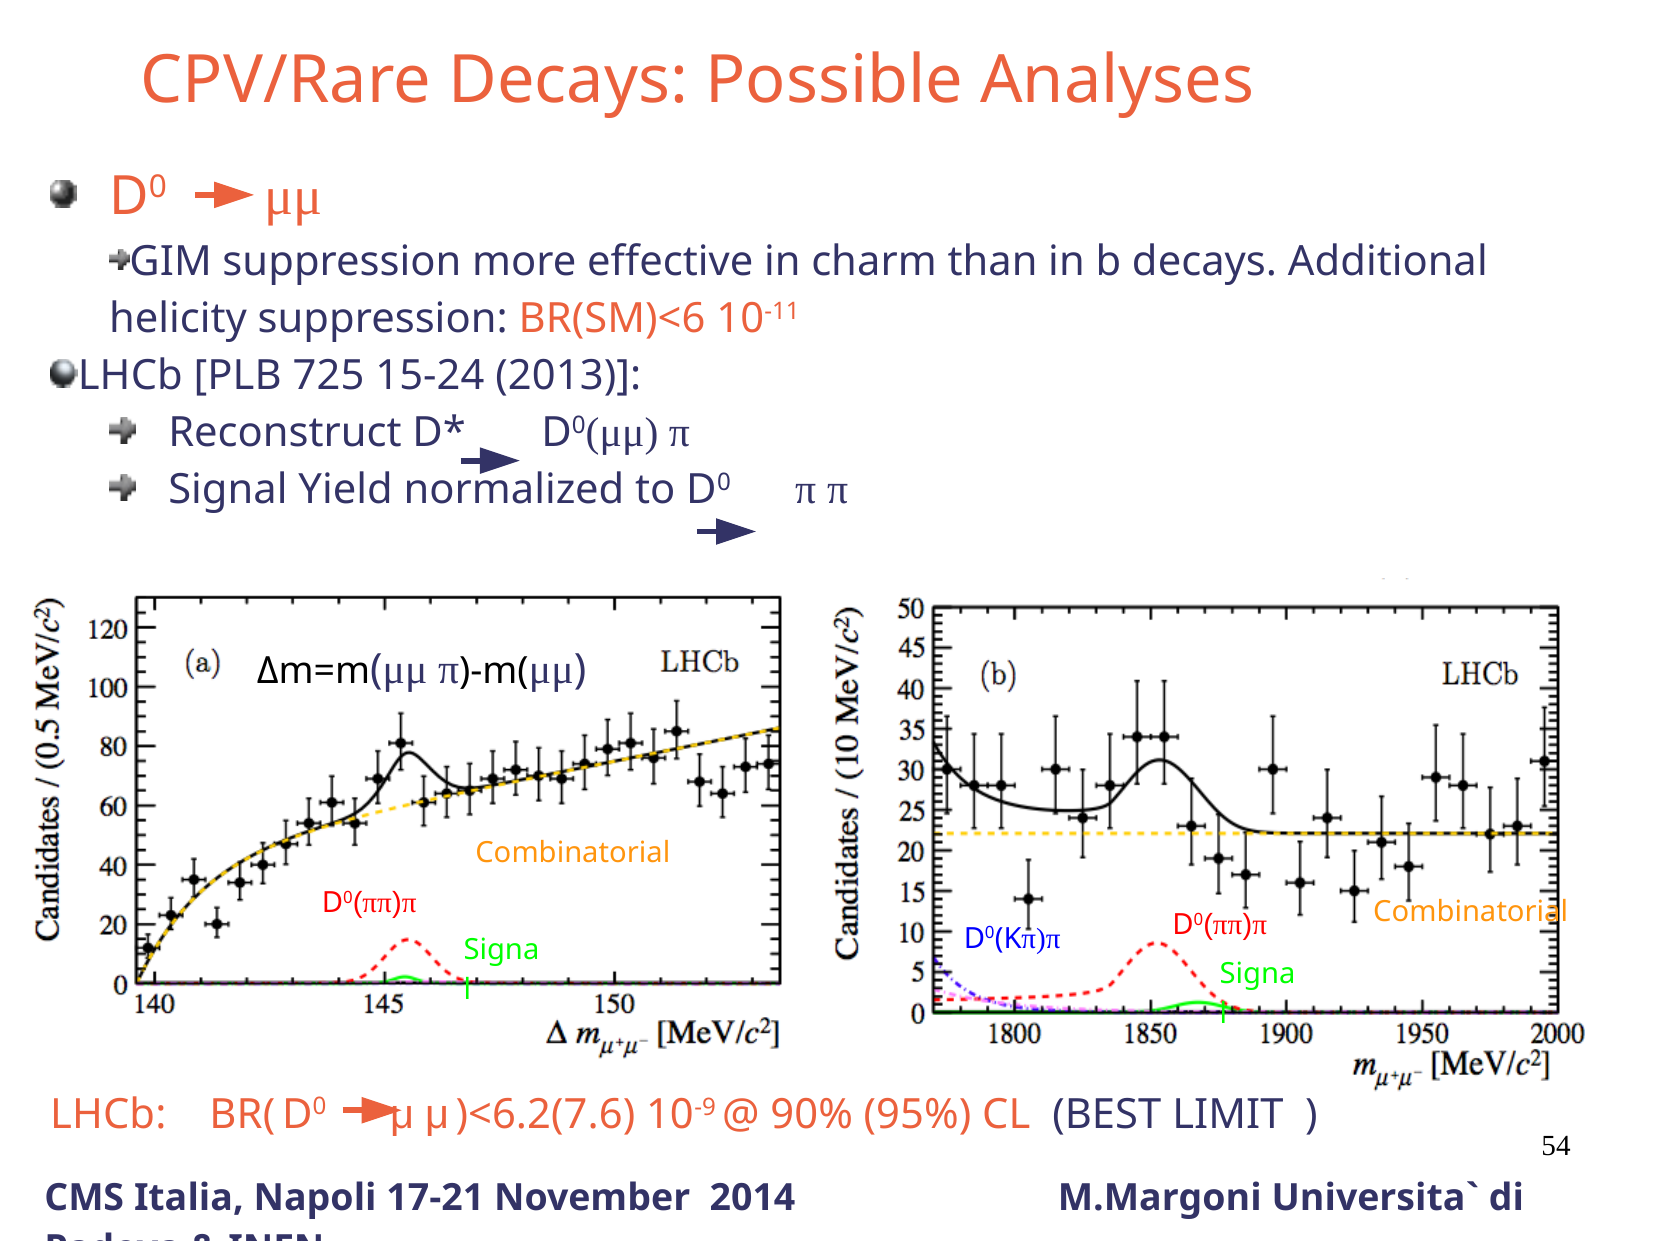

CPV/Rare Decays: Possible Analyses
D0 μμ
GIM suppression more effective in charm than in b decays. Additional helicity suppression: BR(SM)<6 10-11
LHCb [PLB 725 15-24 (2013)]:
Reconstruct D* D0(μμ) π
Signal Yield normalized to D0 π π
Δm=m(μμ π)-m(μμ)
 Combinatorial
 Combinatorial
D0(ππ)π
D0(ππ)π
D0(Kπ)π
Signal
Signal
LHCb: BR( D0 μ μ )<6.2(7.6) 10-9 @ 90% (95%) CL (BEST LIMIT	)
54
CMS Italia, Napoli 17-21 November 2014 M.Margoni Universita` di Padova & INFN